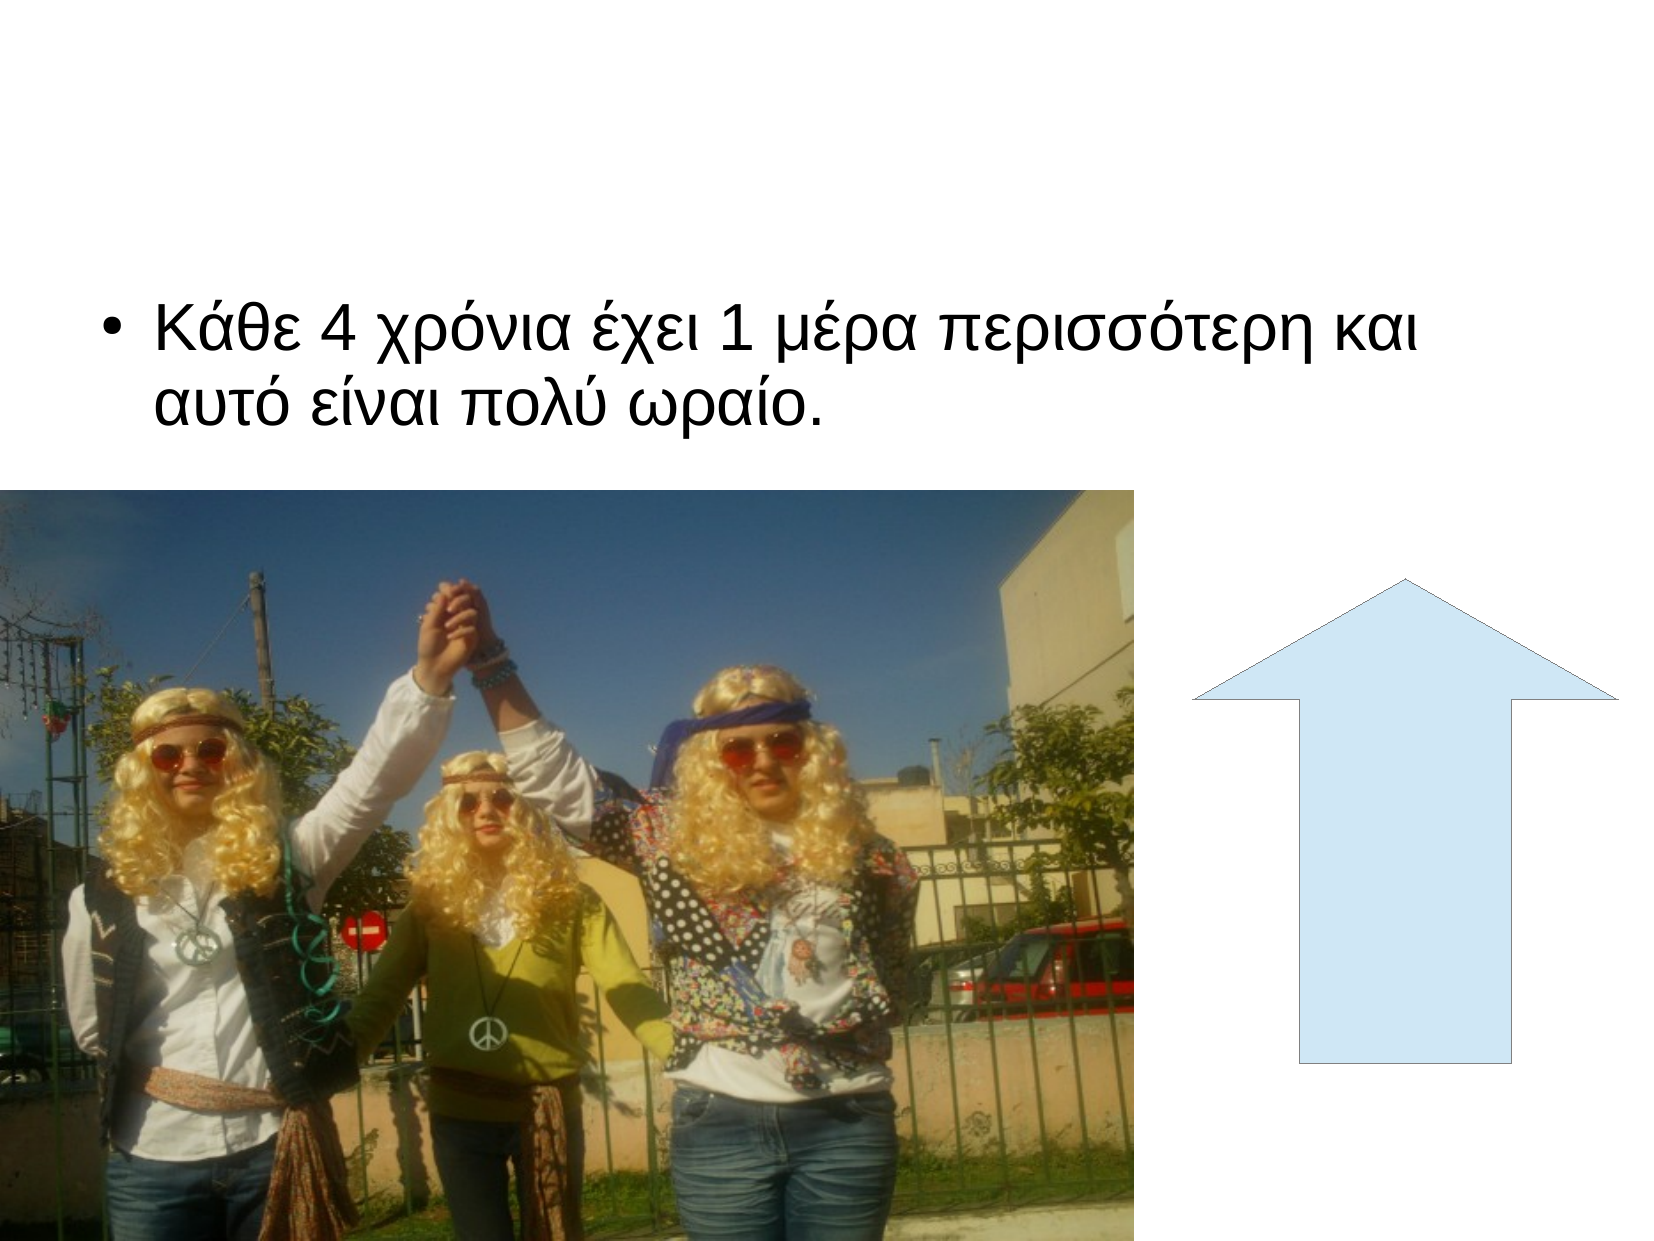

#
Κάθε 4 χρόνια έχει 1 μέρα περισσότερη και αυτό είναι πολύ ωραίο.